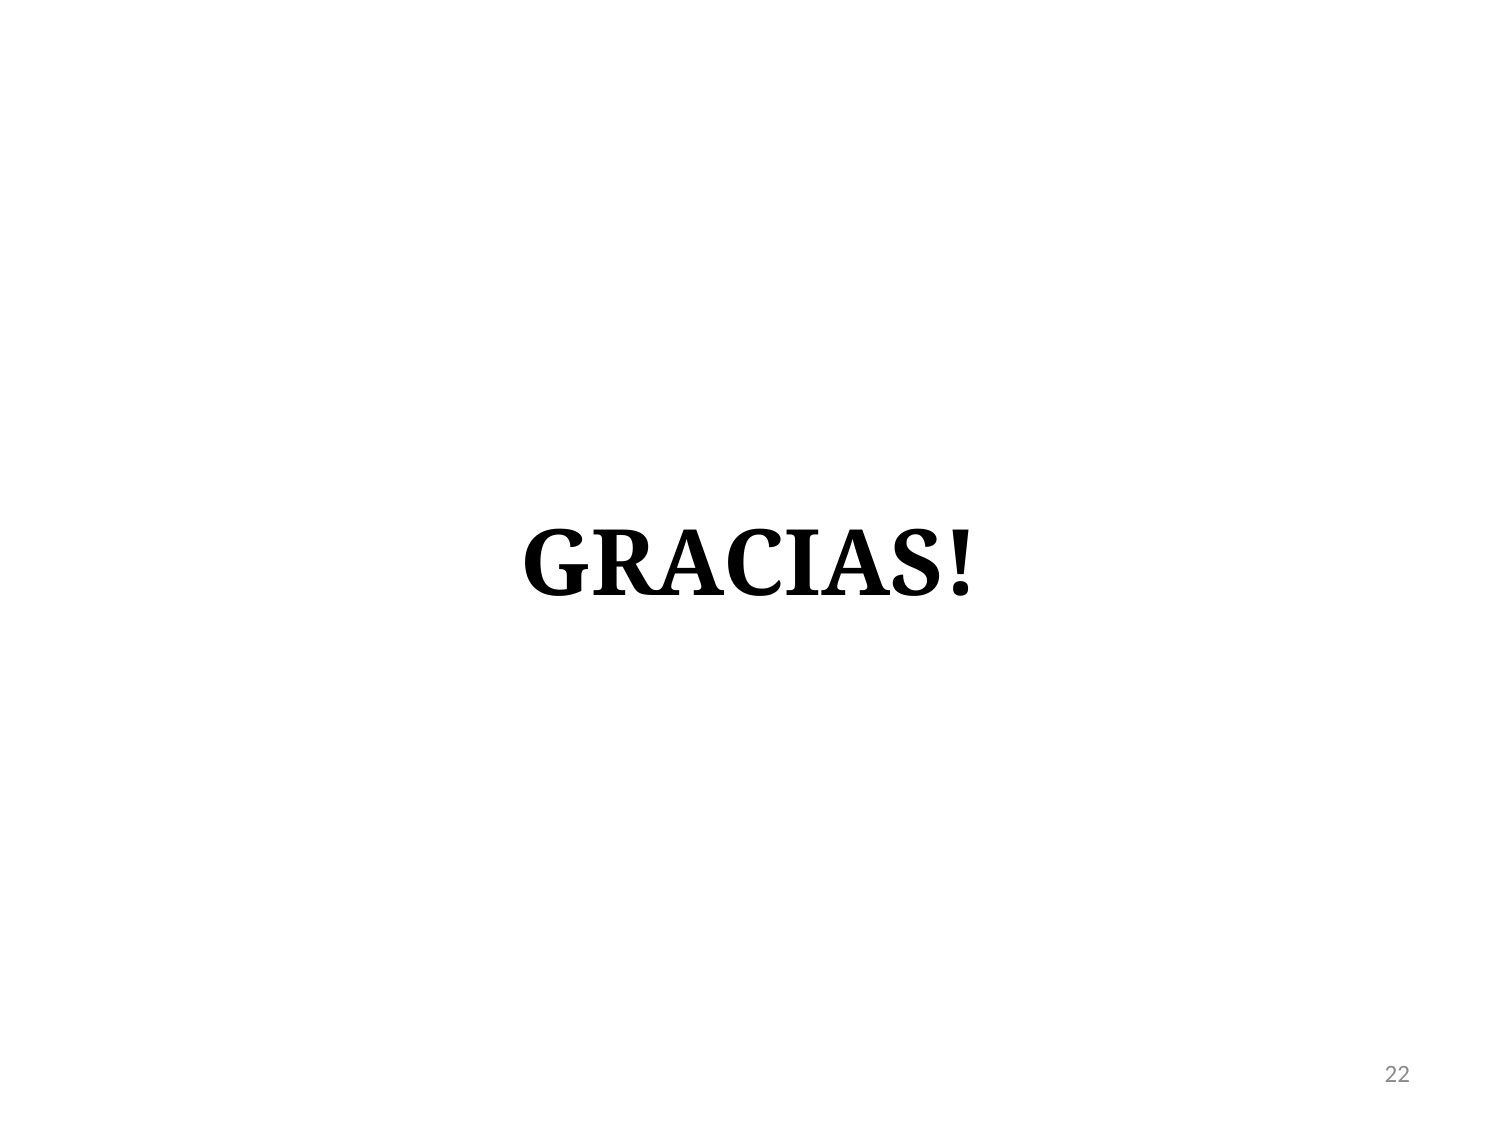

# GRACIAS!
Luis González Fernández - Cryptography
22